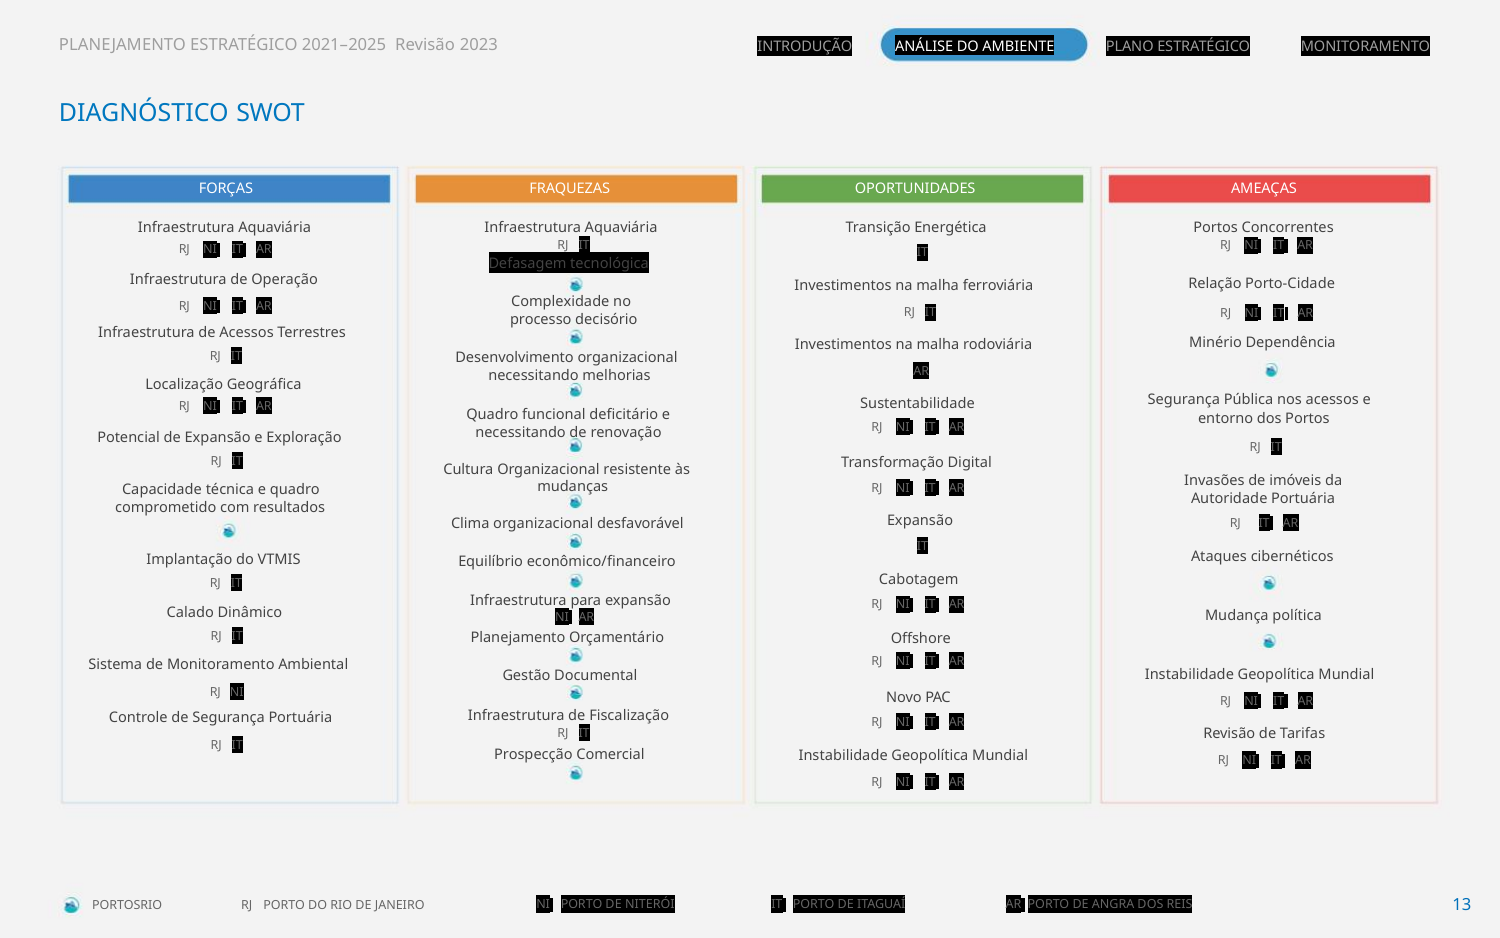

PLANEJAMENTO ESTRATÉGICO 2021–2025 Revisão 2023
ANÁLISE DO AMBIENTE
INTRODUÇÃO
PLANO ESTRATÉGICO
MONITORAMENTO
DIAGNÓSTICO SWOT
FORÇAS
FRAQUEZAS
OPORTUNIDADES
AMEAÇAS
Infraestrutura Aquaviária
Infraestrutura Aquaviária
RJ IT
Defasagem tecnológica
Transição Energética
Portos Concorrentes
RJ NI IT AR
RJ NI IT AR
IT
Infraestrutura de Operação
Relação Porto-Cidade
RJ NI IT AR
Investimentos na malha ferroviária
Complexidade no
processo decisório
RJ NI IT AR
RJ IT
Infraestrutura de Acessos Terrestres
Minério Dependência
Investimentos na malha rodoviária
RJ IT
Desenvolvimento organizacional
necessitando melhorias
AR
Localização Geográﬁca
Segurança Pública nos acessos e
entorno dos Portos
Sustentabilidade
RJ NI IT AR
Quadro funcional deﬁcitário e
necessitando de renovação
RJ NI IT AR
Potencial de Expansão e Exploração
RJ IT
Transformação Digital
RJ IT
Cultura Organizacional resistente às
mudanças
Invasões de imóveis da
Autoridade Portuária
RJ NI IT AR
Capacidade técnica e quadro
comprometido com resultados
Expansão
Clima organizacional desfavorável
Equilíbrio econômico/ﬁnanceiro
RJ IT AR
IT
Ataques cibernéticos
Implantação do VTMIS
Cabotagem
RJ IT
Infraestrutura para expansão
RJ NI IT AR
Calado Dinâmico
Mudança política
NI AR
Planejamento Orçamentário
Gestão Documental
RJ IT
Offshore
RJ NI IT AR
Sistema de Monitoramento Ambiental
RJ NI
Instabilidade Geopolítica Mundial
Novo PAC
RJ NI IT AR
Infraestrutura de Fiscalização
Controle de Segurança Portuária
RJ NI IT AR
Revisão de Tarifas
RJ IT
RJ IT
Prospecção Comercial
Instabilidade Geopolítica Mundial
RJ NI IT AR
RJ NI IT AR
13
NI PORTO DE NITERÓI
IT PORTO DE ITAGUAÍ
AR PORTO DE ANGRA DOS REIS
RJ PORTO DO RIO DE JANEIRO
PORTOSRIO